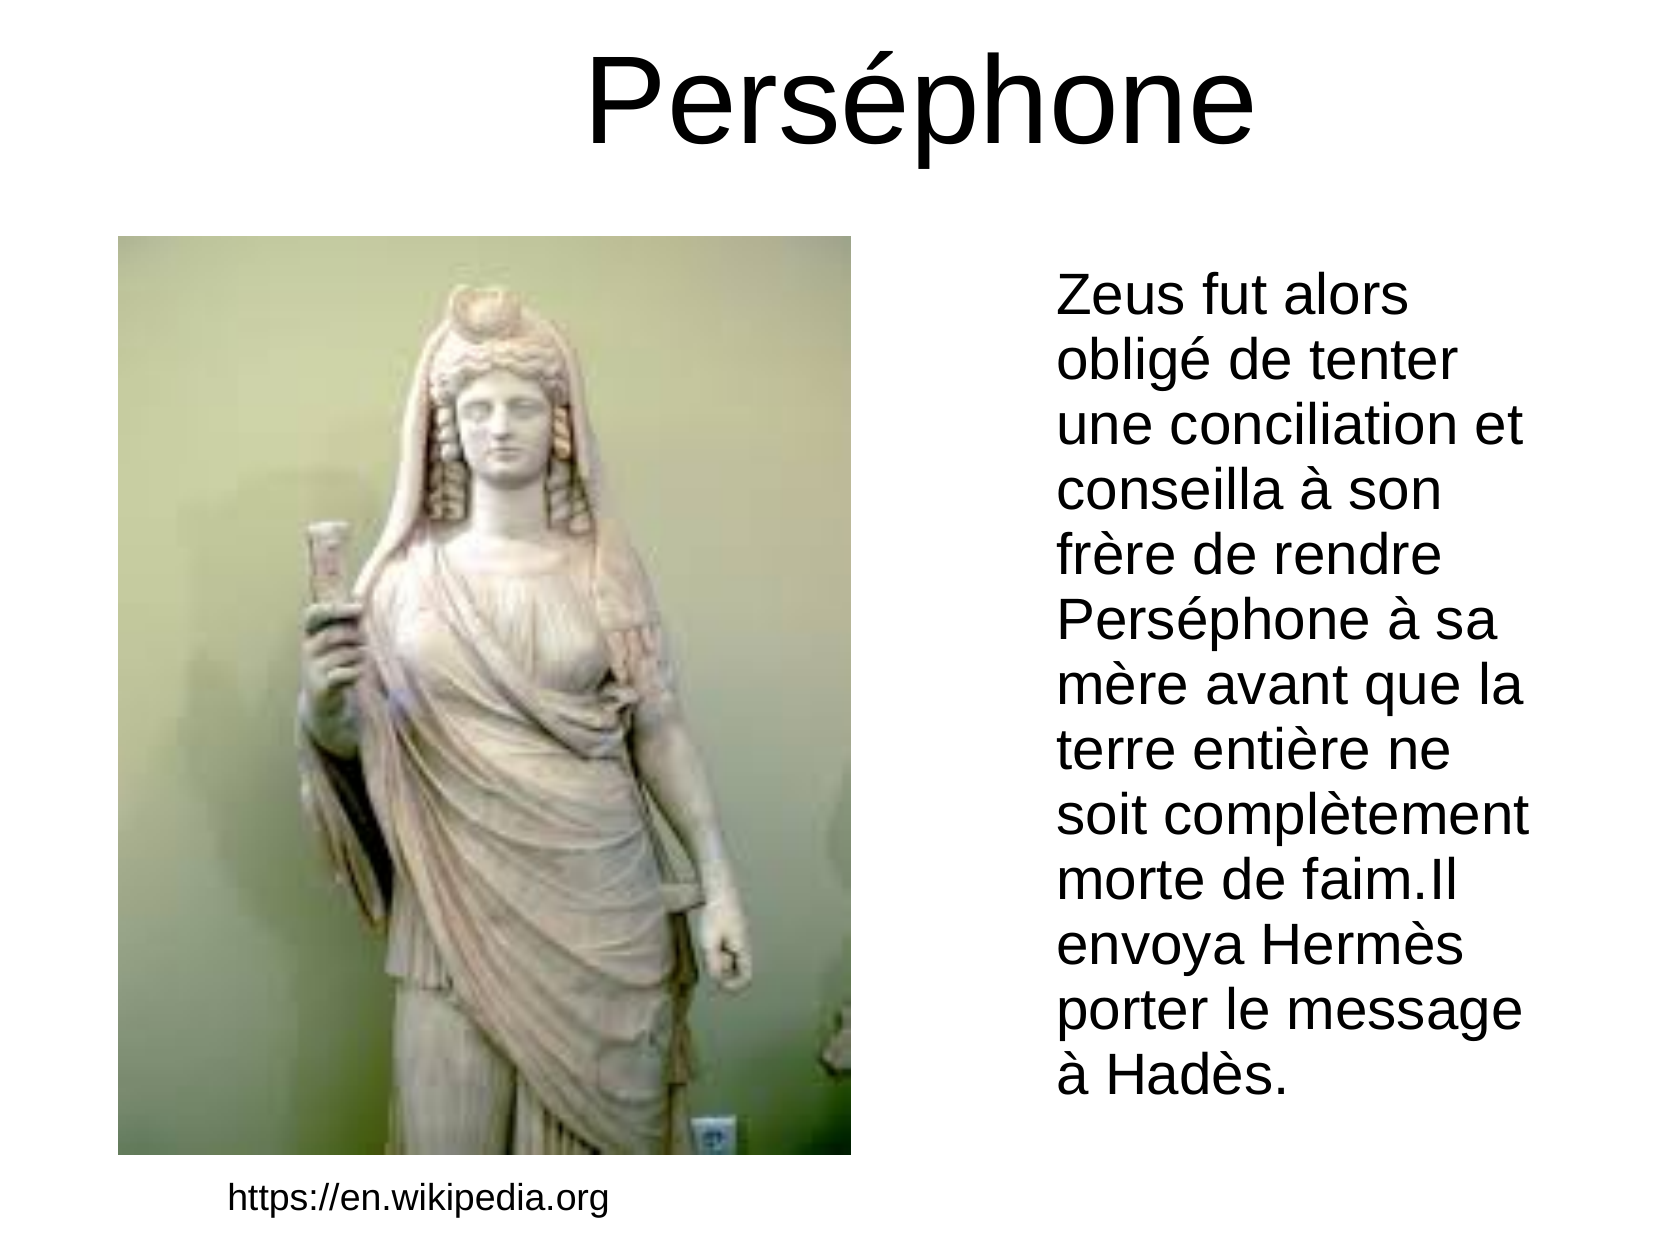

Perséphone
Zeus fut alors obligé de tenter une conciliation et conseilla à son frère de rendre Perséphone à sa mère avant que la terre entière ne soit complètement morte de faim.Il envoya Hermès porter le message à Hadès.
https://en.wikipedia.org